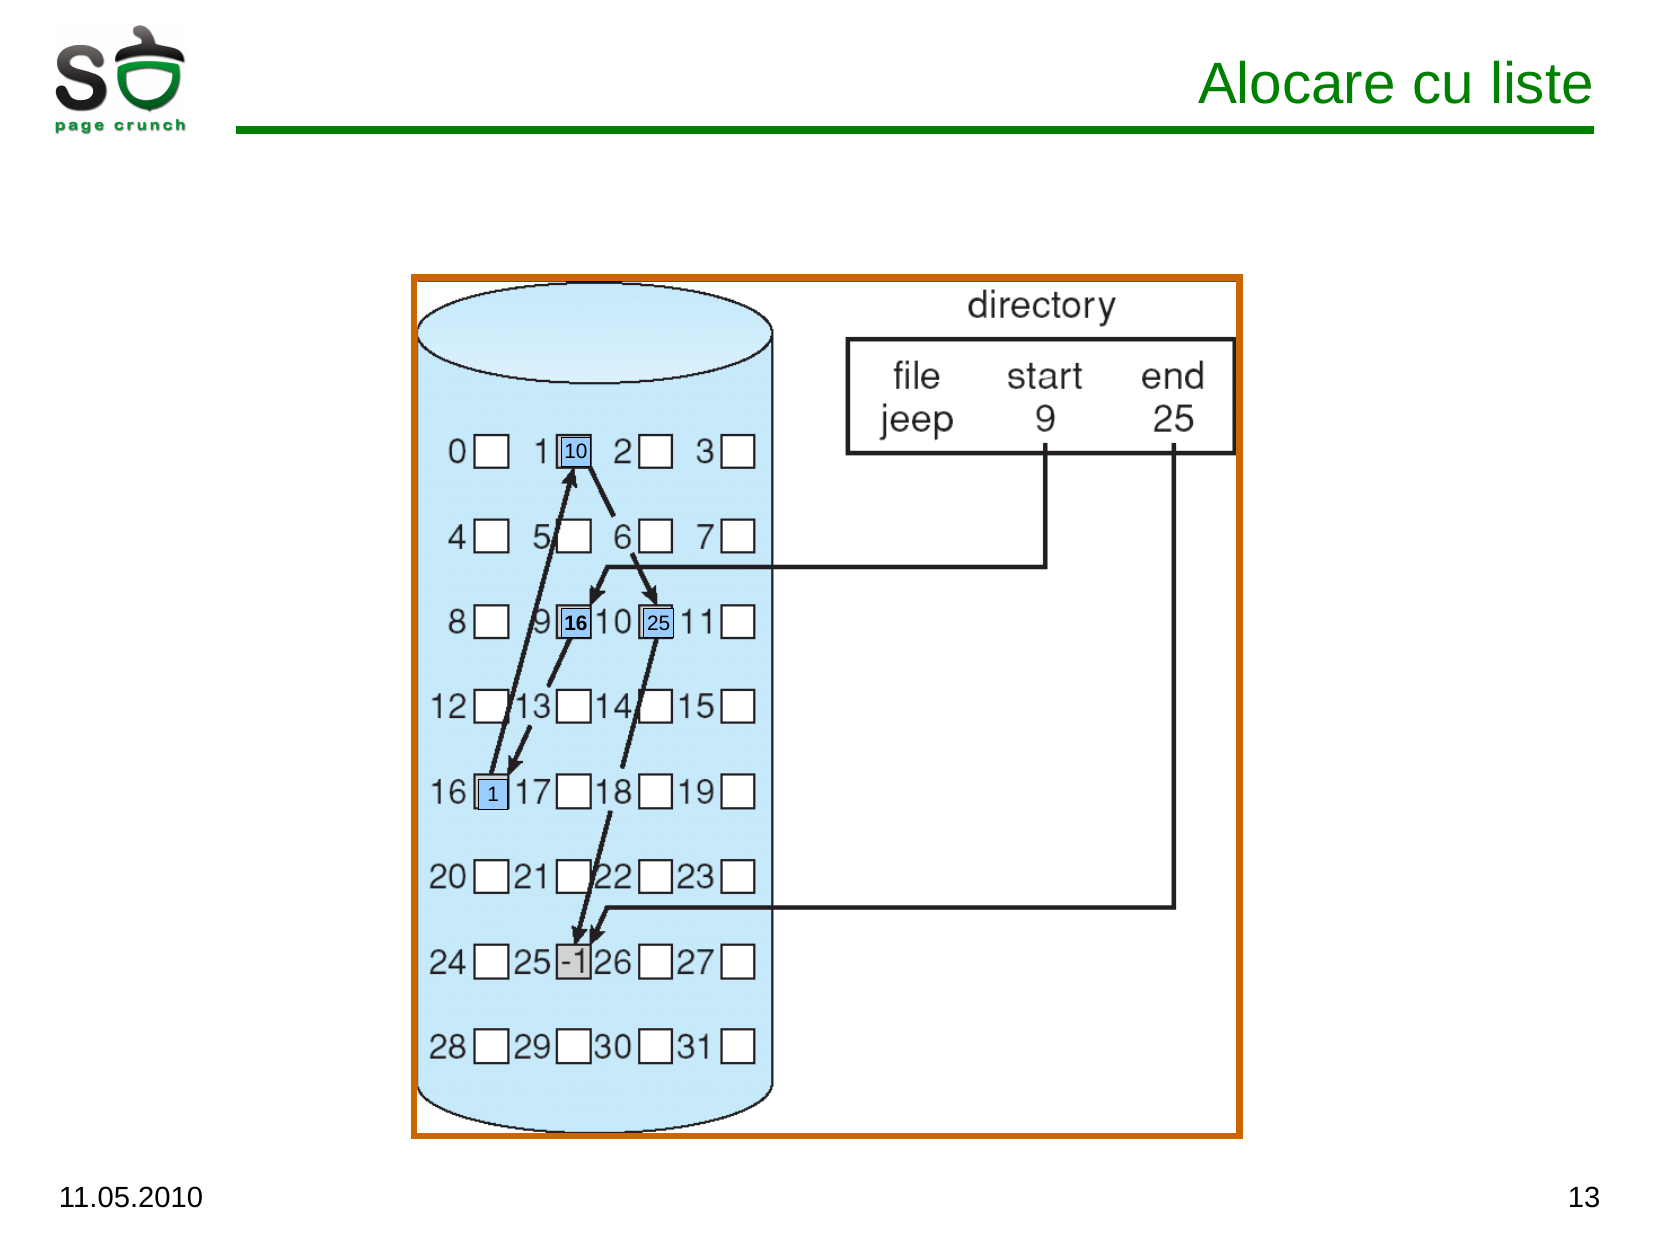

# Alocare cu liste
10
16
25
1
11.05.2010
13